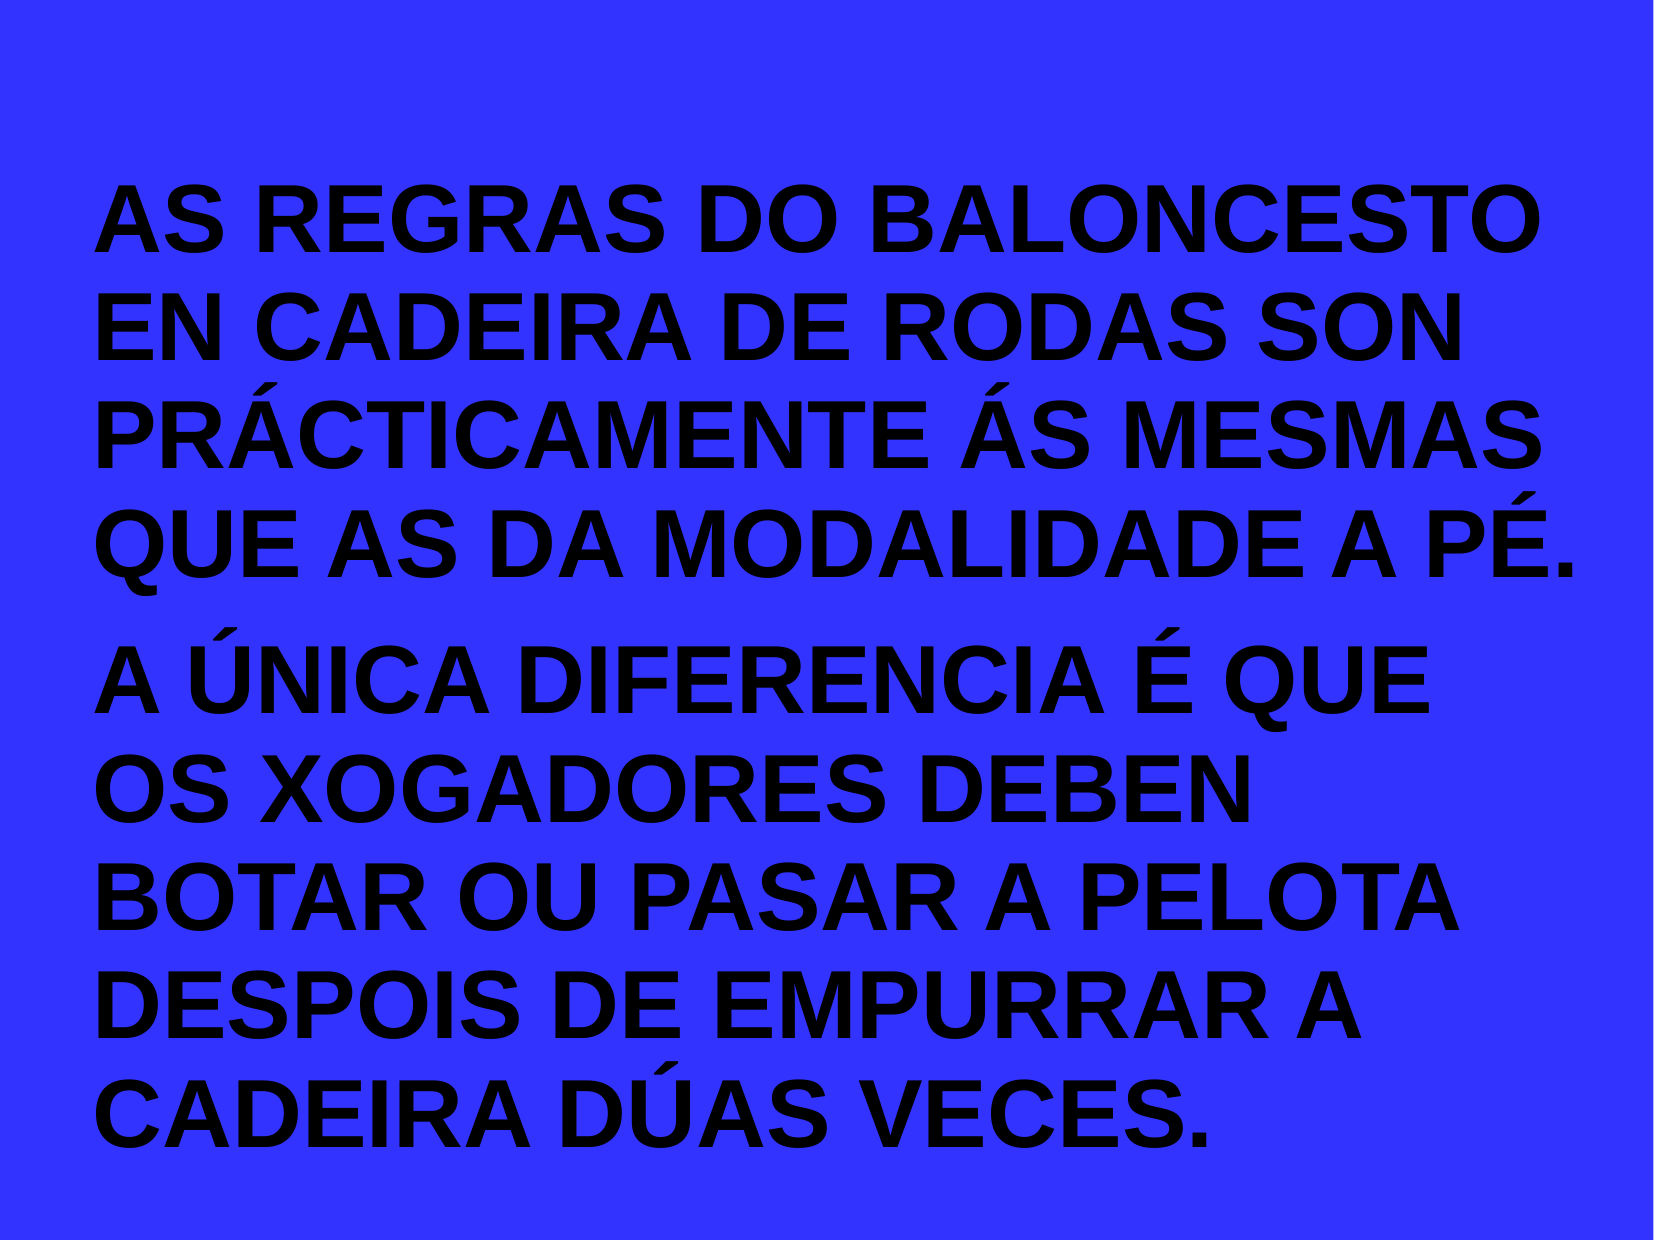

# AS REGRAS DO BALONCESTO EN CADEIRA DE RODAS SON PRÁCTICAMENTE ÁS MESMAS QUE AS DA MODALIDADE A PÉ.
A ÚNICA DIFERENCIA É QUE OS XOGADORES DEBEN BOTAR OU PASAR A PELOTA DESPOIS DE EMPURRAR A CADEIRA DÚAS VECES.